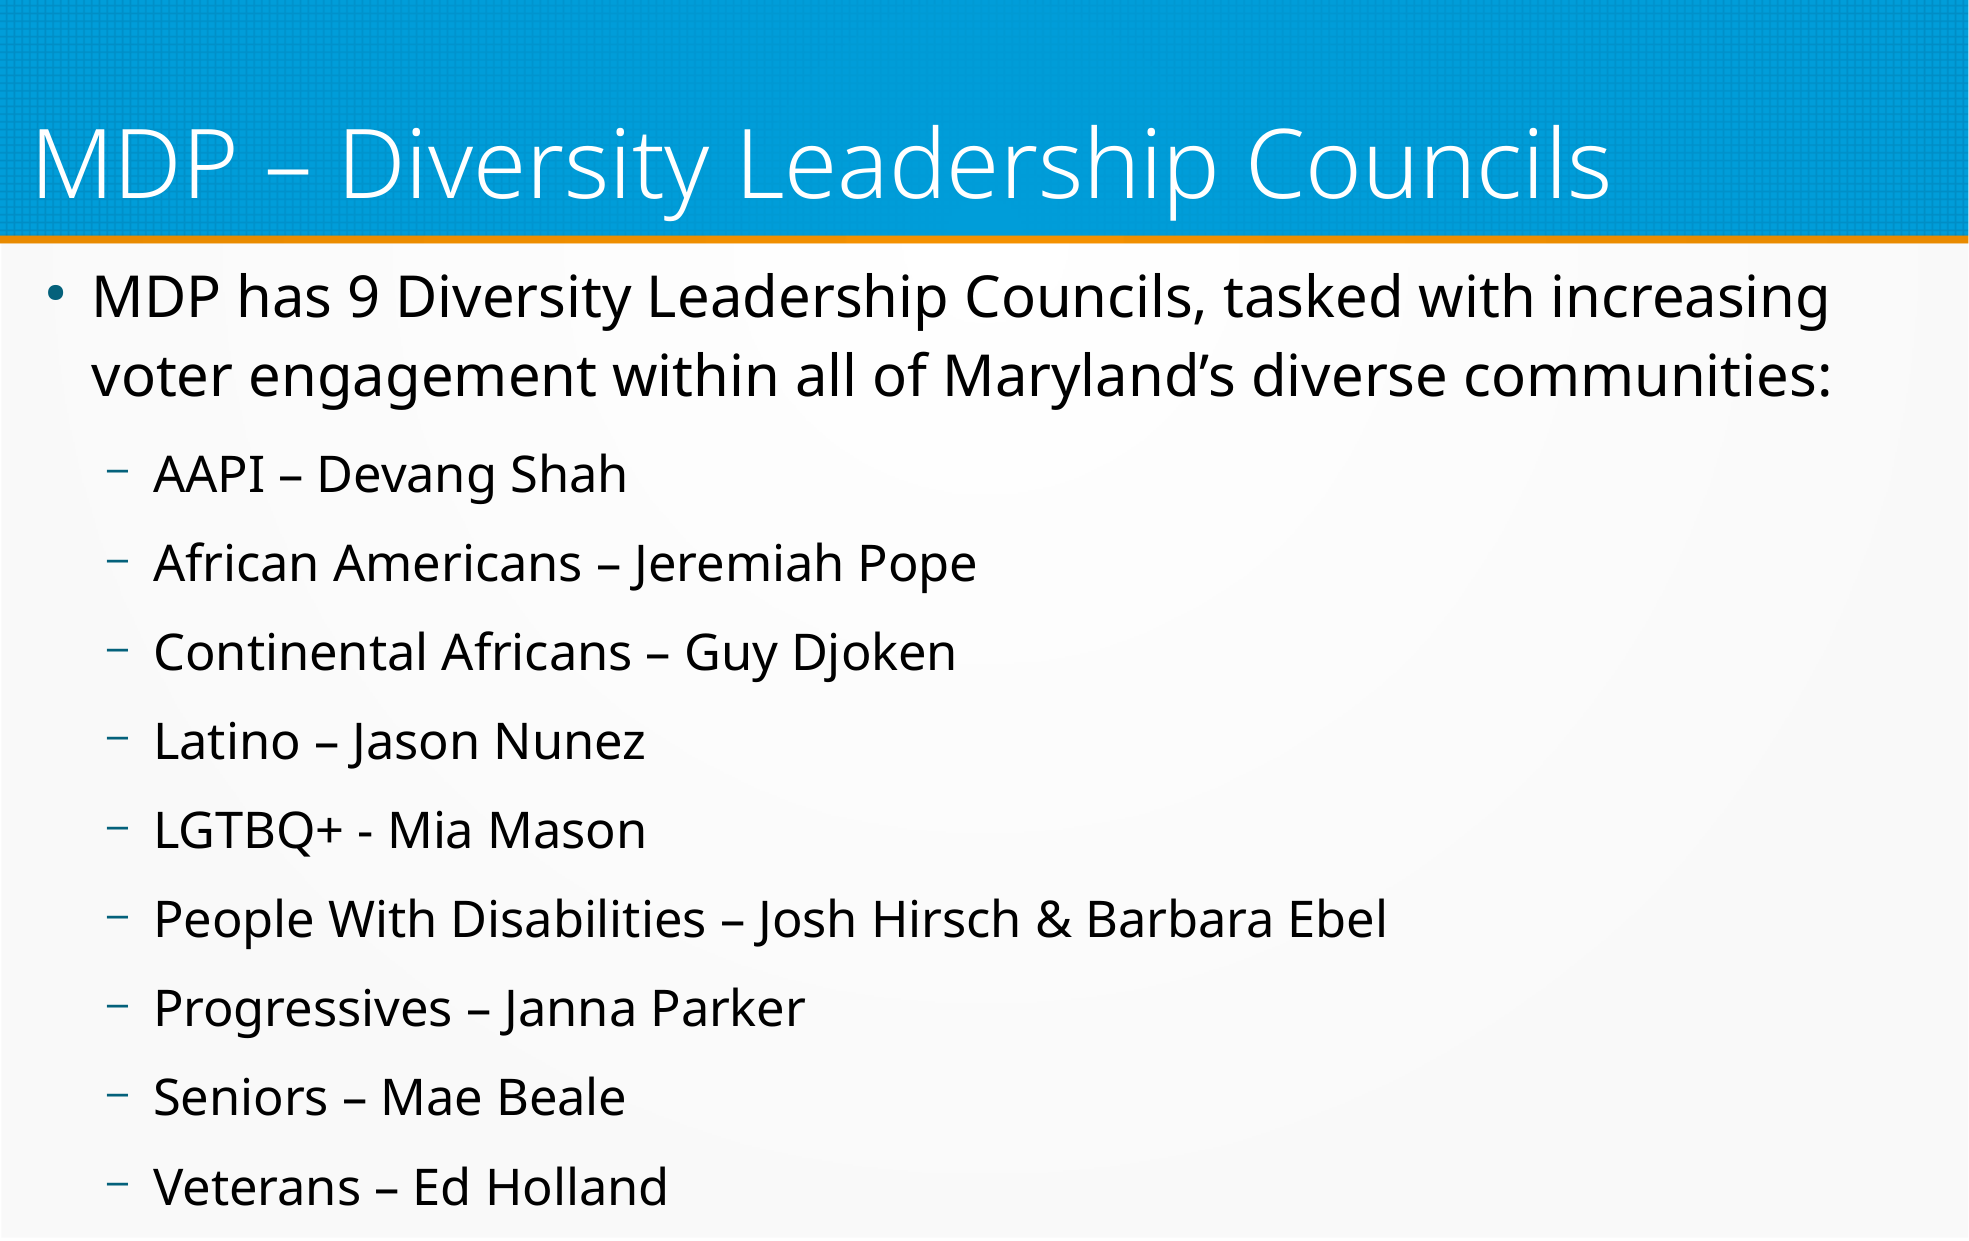

# MDP – Diversity Leadership Councils
MDP has 9 Diversity Leadership Councils, tasked with increasing voter engagement within all of Maryland’s diverse communities:
AAPI – Devang Shah
African Americans – Jeremiah Pope
Continental Africans – Guy Djoken
Latino – Jason Nunez
LGTBQ+ - Mia Mason
People With Disabilities – Josh Hirsch & Barbara Ebel
Progressives – Janna Parker
Seniors – Mae Beale
Veterans – Ed Holland